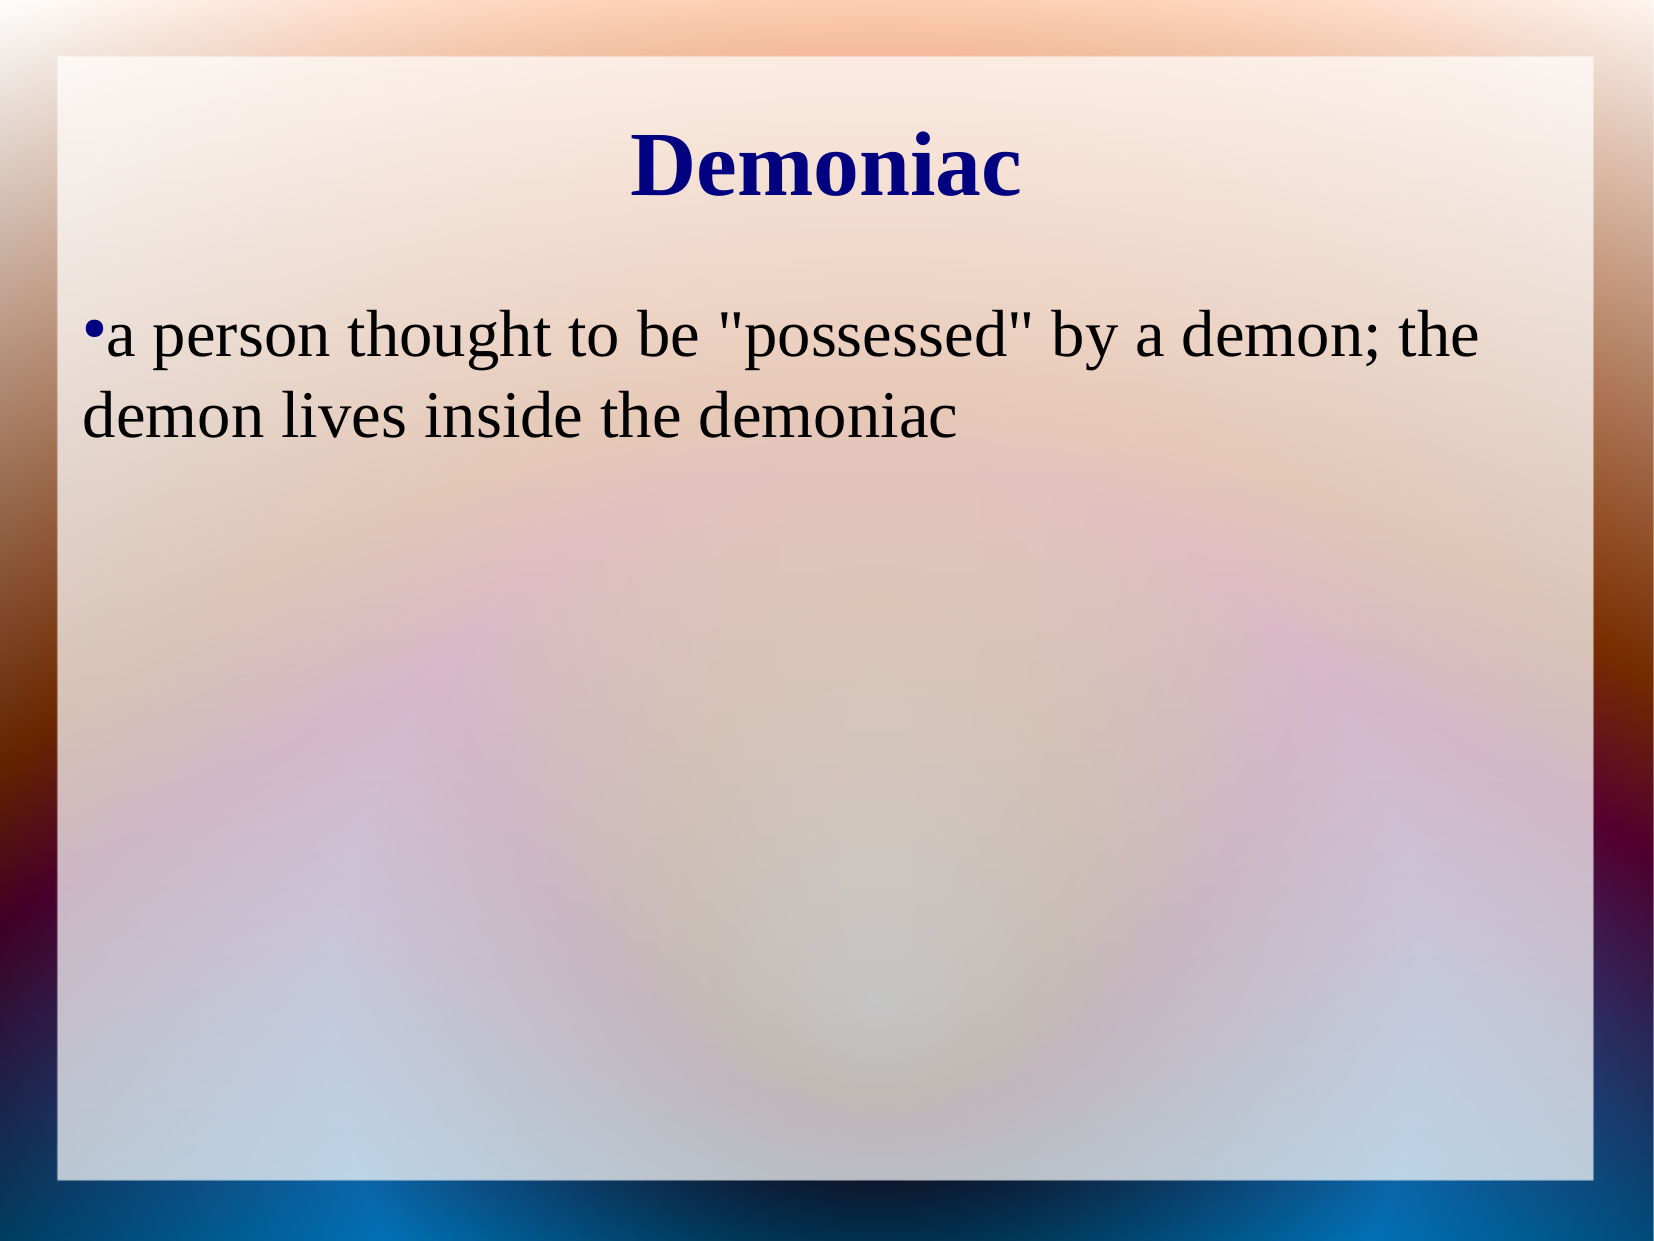

# Demoniac
a person thought to be "possessed" by a demon; the demon lives inside the demoniac